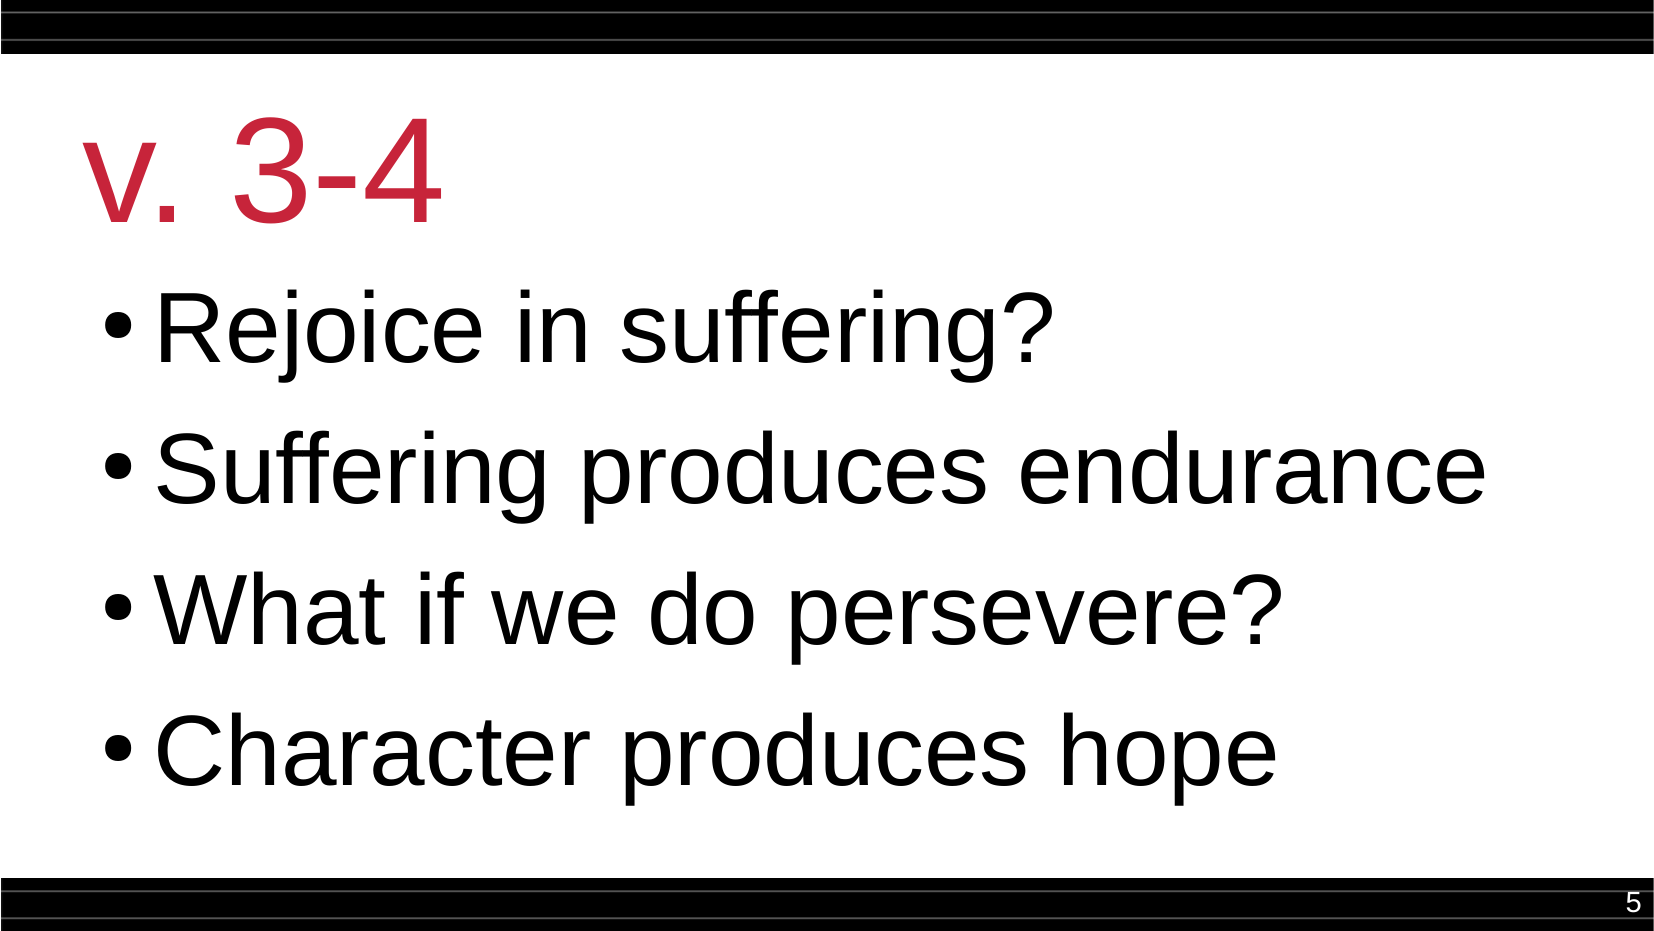

# v. 3-4
Rejoice in suffering?
Suffering produces endurance
What if we do persevere?
Character produces hope